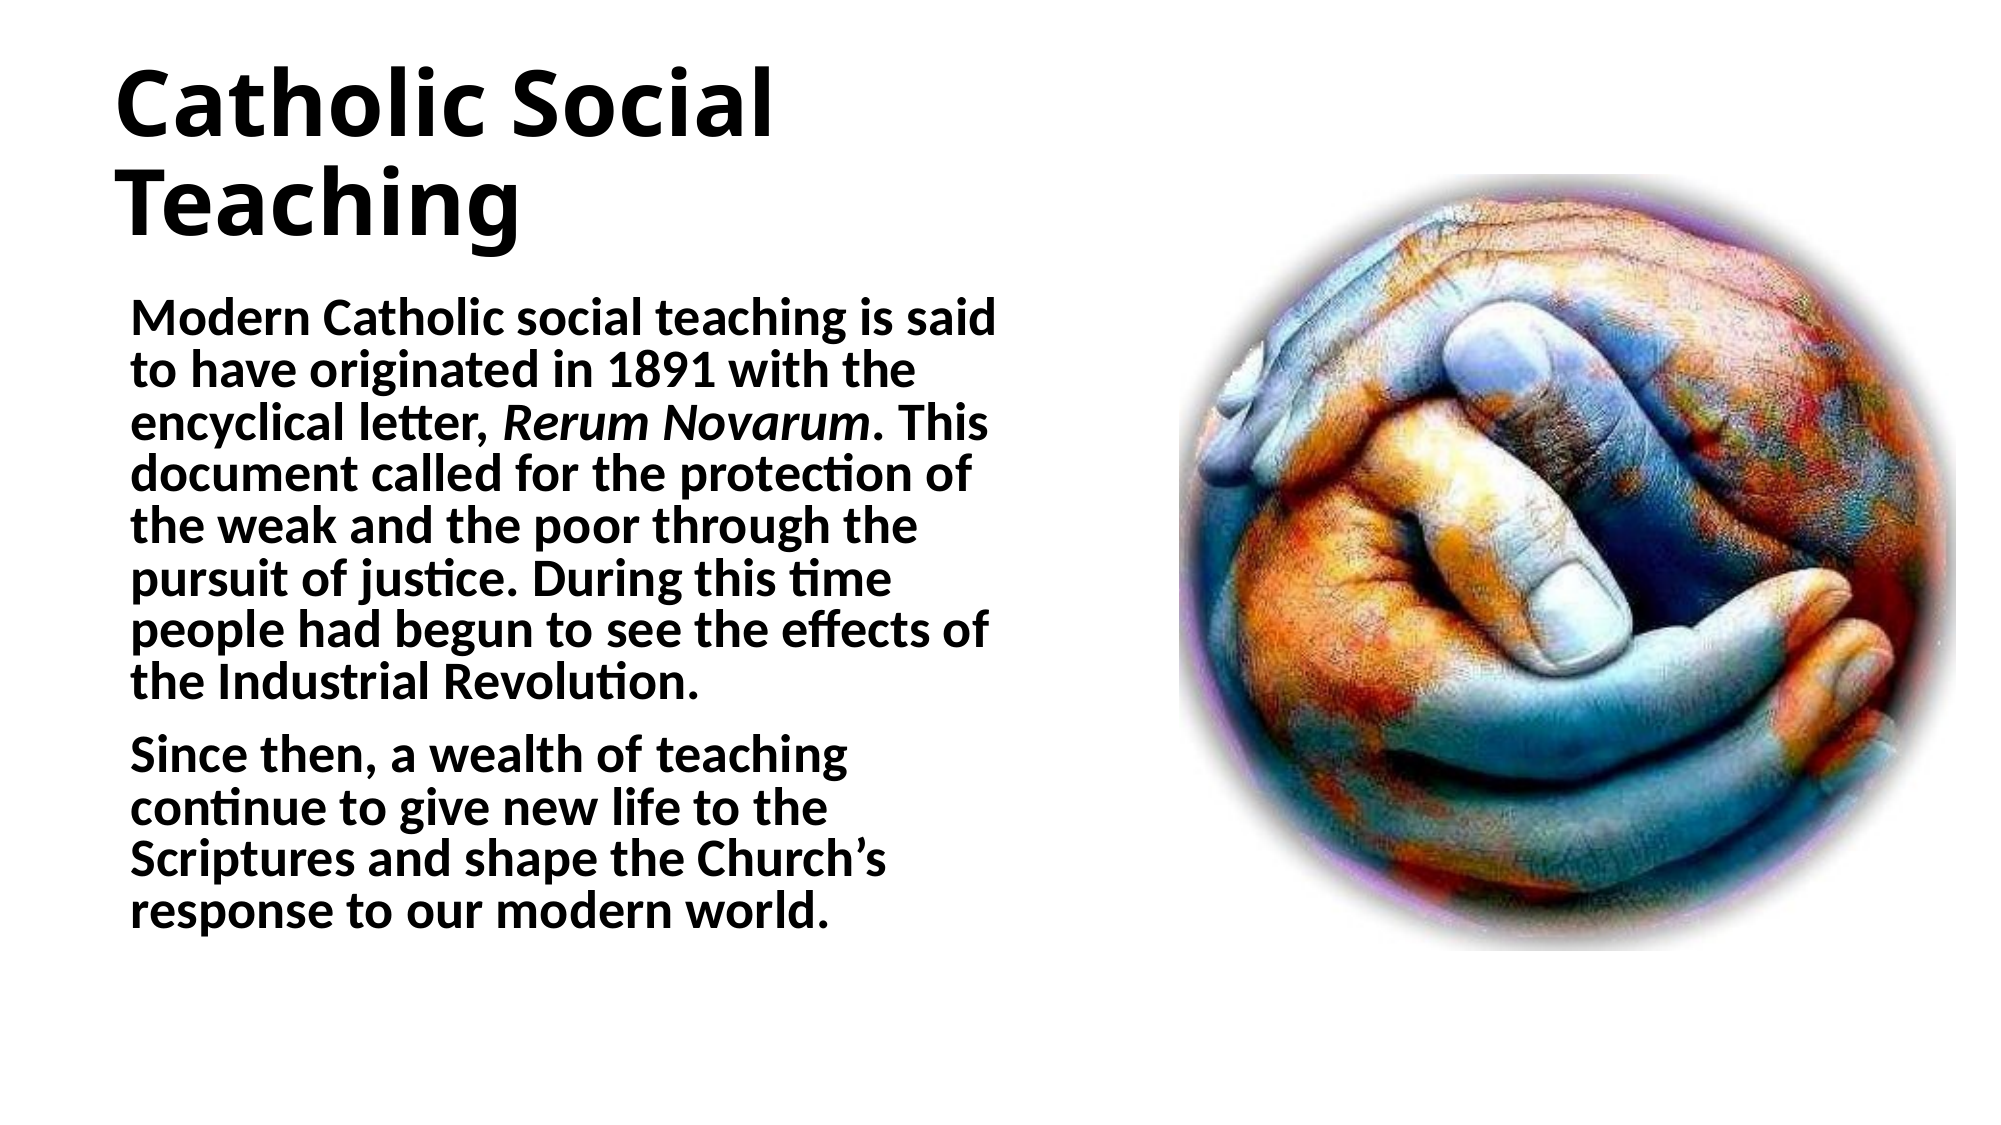

# Catholic Social Teaching
Modern Catholic social teaching is said to have originated in 1891 with the encyclical letter, Rerum Novarum. This document called for the protection of the weak and the poor through the pursuit of justice. During this time people had begun to see the effects of the Industrial Revolution.
Since then, a wealth of teaching continue to give new life to the Scriptures and shape the Church’s response to our modern world.